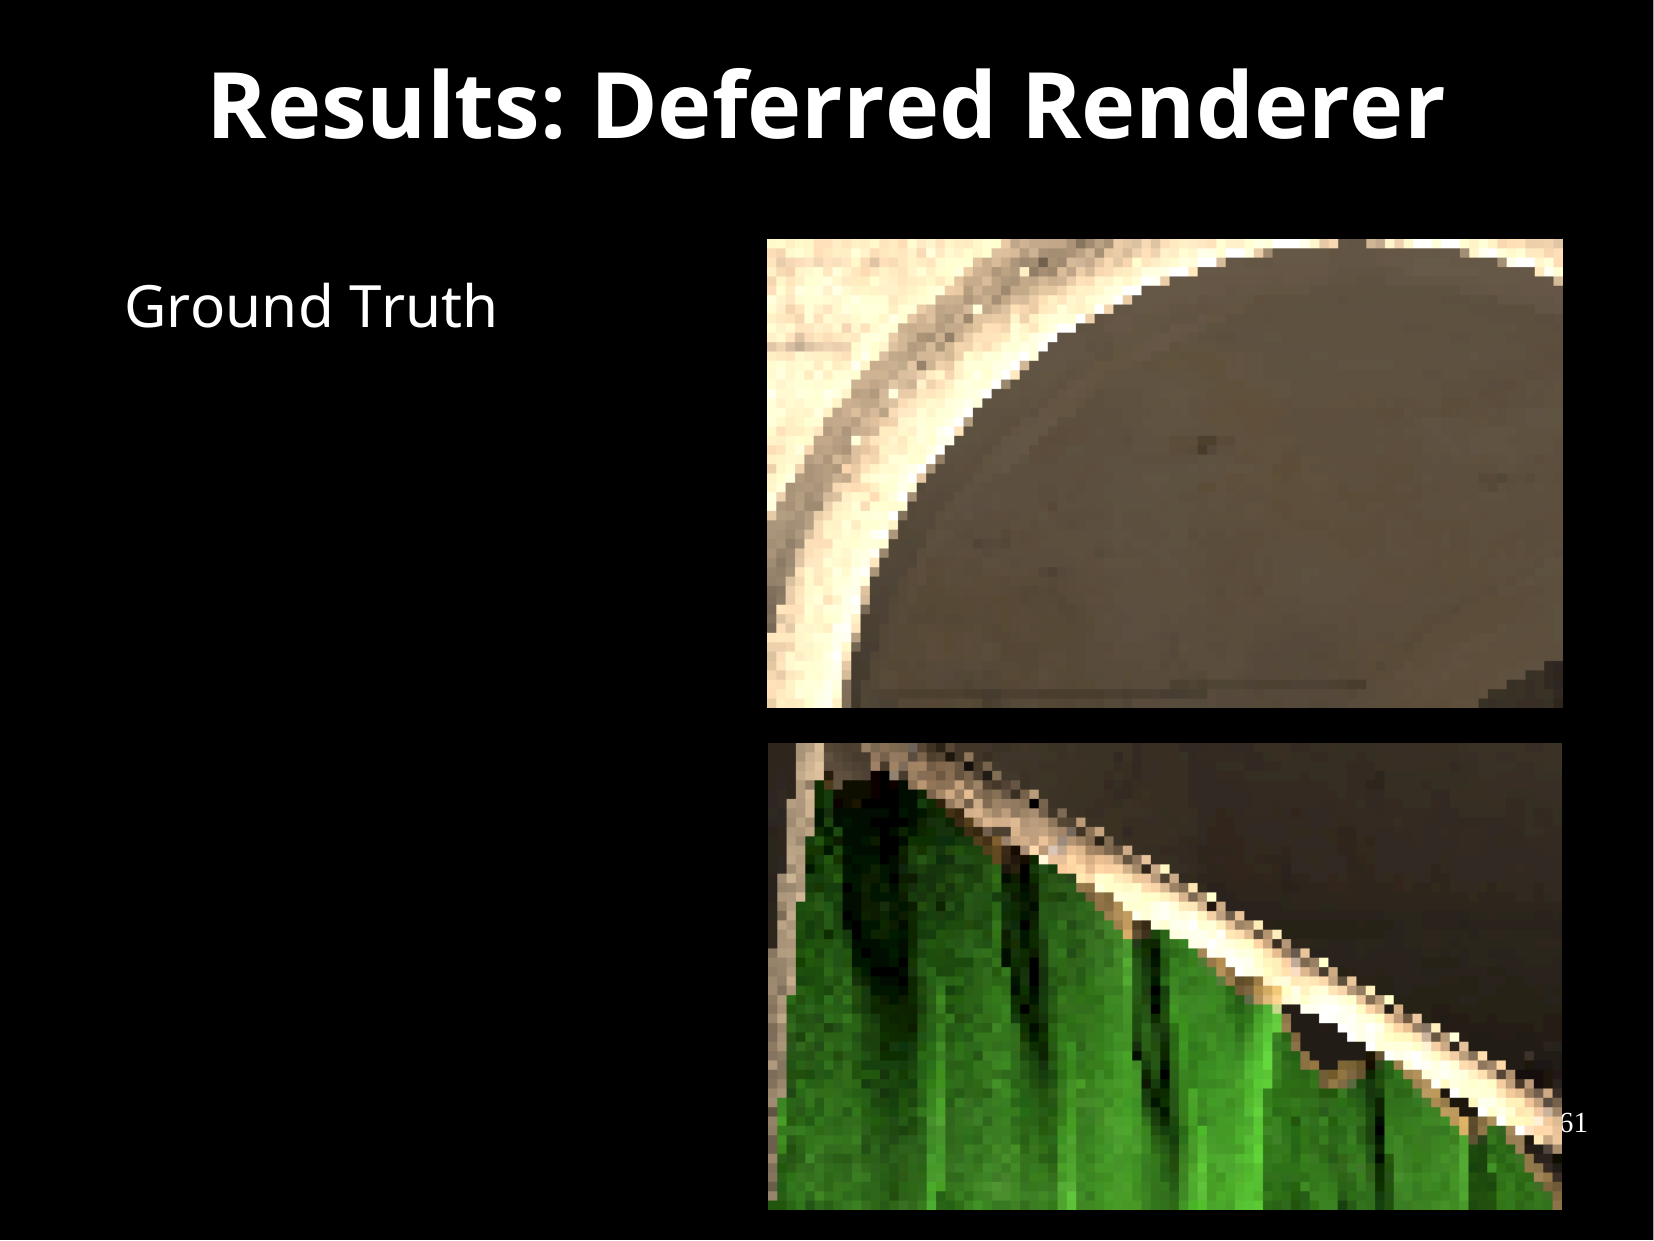

# Results: Deferred Renderer
Ground Truth
61